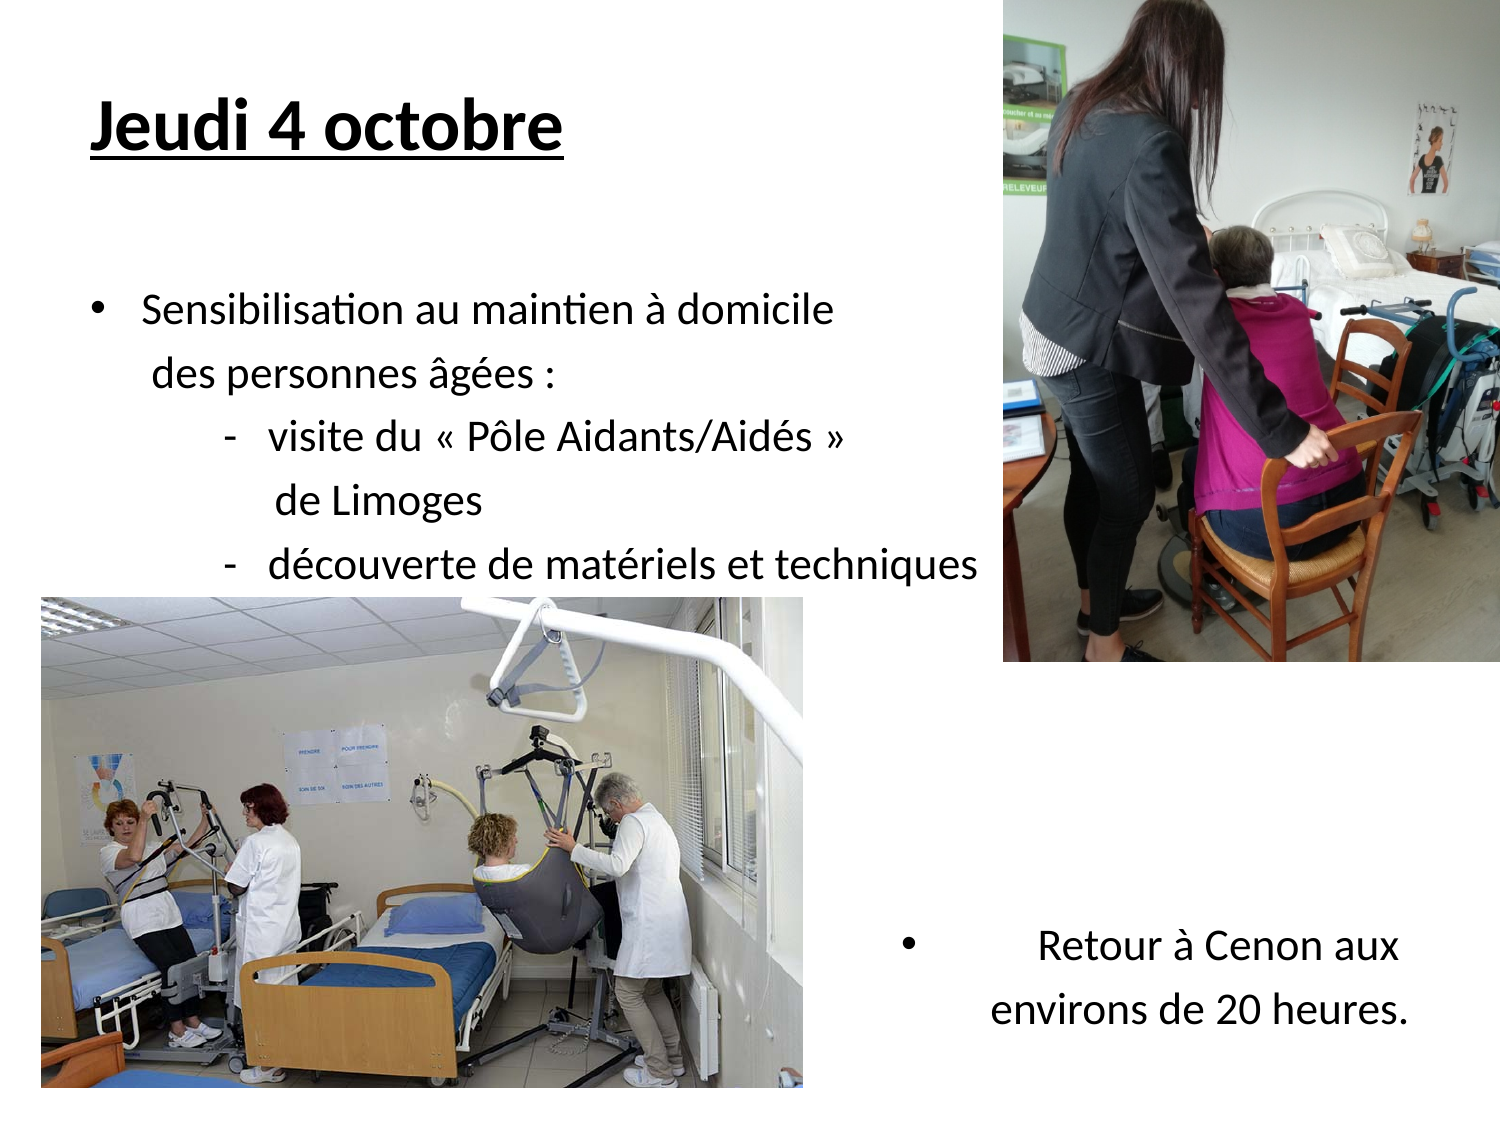

# Jeudi 4 octobre
Sensibilisation au maintien à domicile
 des personnes âgées :
 - visite du « Pôle Aidants/Aidés »
 de Limoges
 - découverte de matériels et techniques
Retour à Cenon aux
environs de 20 heures.